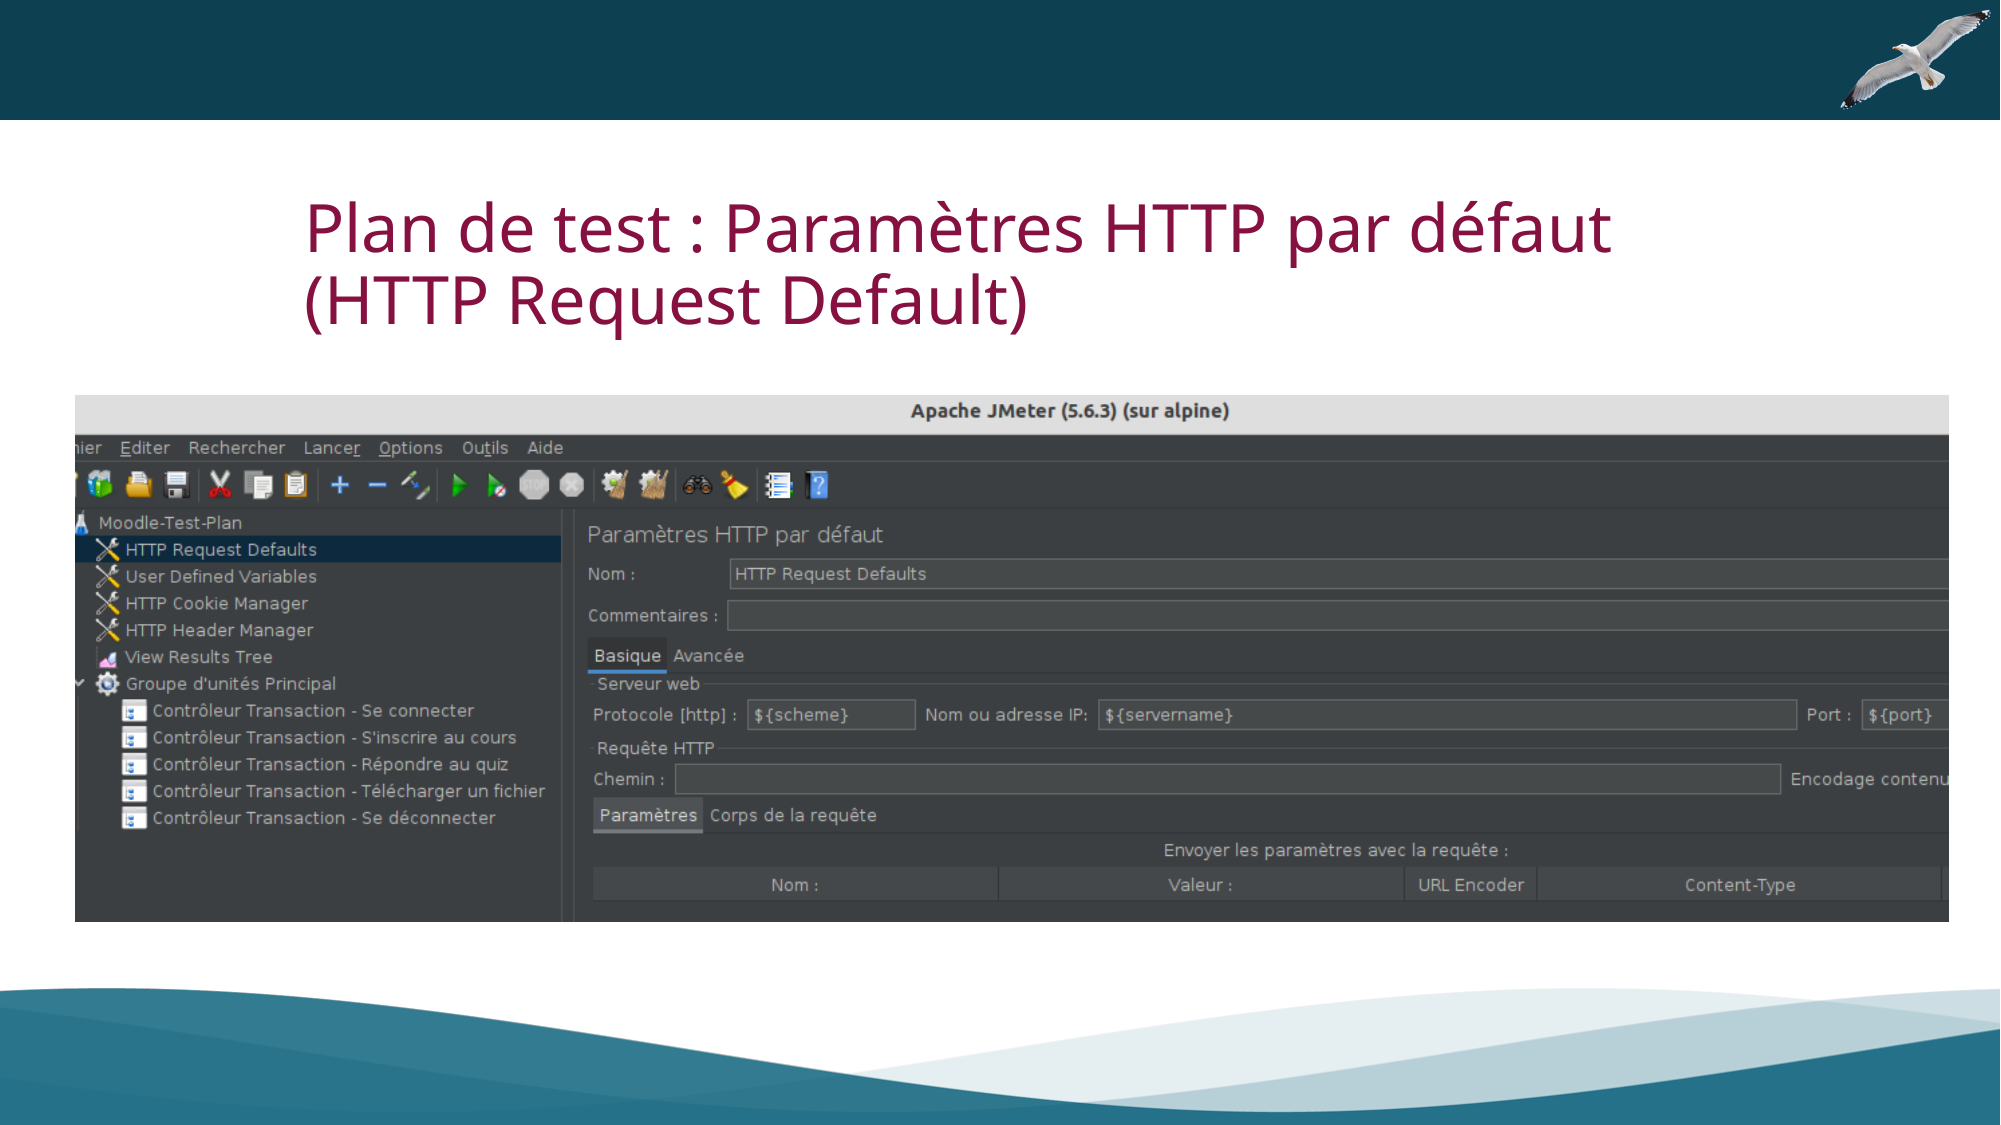

# Plan de test : Paramètres HTTP par défaut (HTTP Request Default)